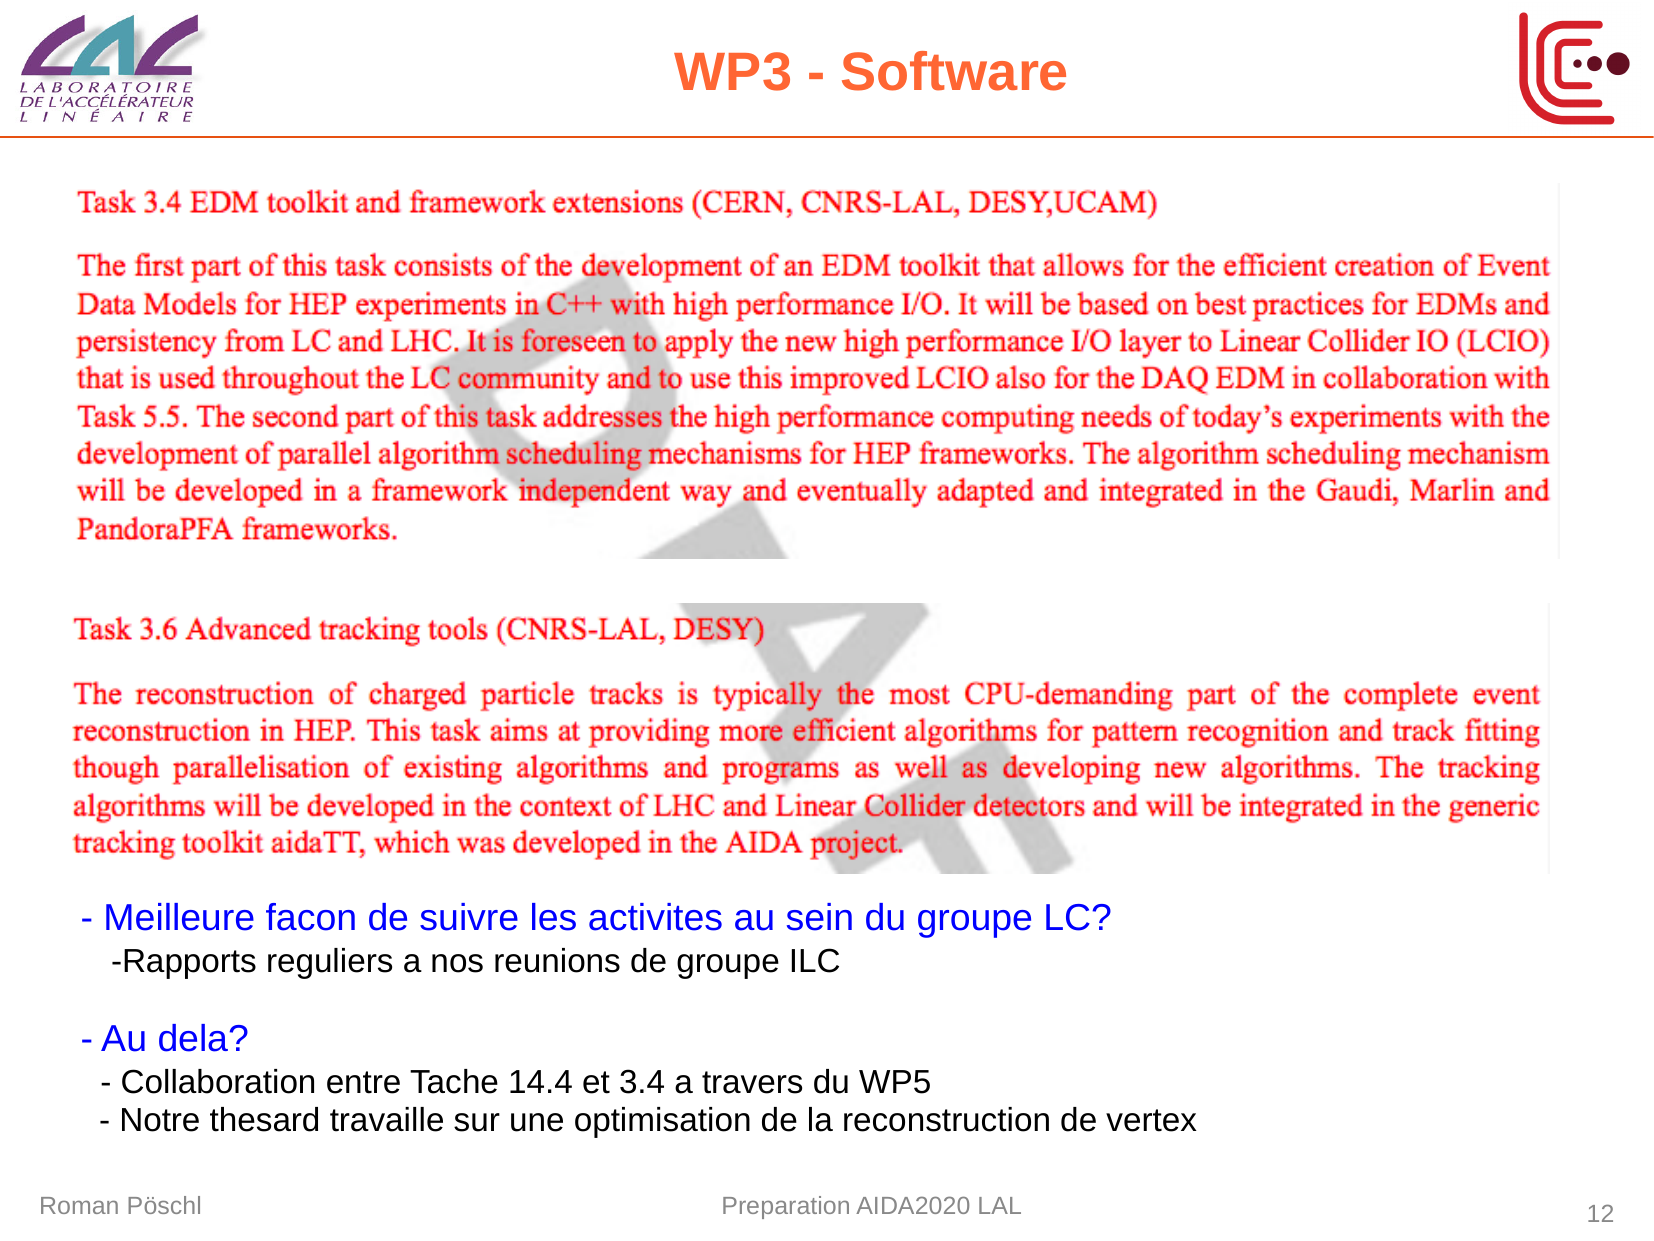

# WP3 - Software
- Meilleure facon de suivre les activites au sein du groupe LC?
 -Rapports reguliers a nos reunions de groupe ILC
- Au dela?
 - Collaboration entre Tache 14.4 et 3.4 a travers du WP5
 - Notre thesard travaille sur une optimisation de la reconstruction de vertex